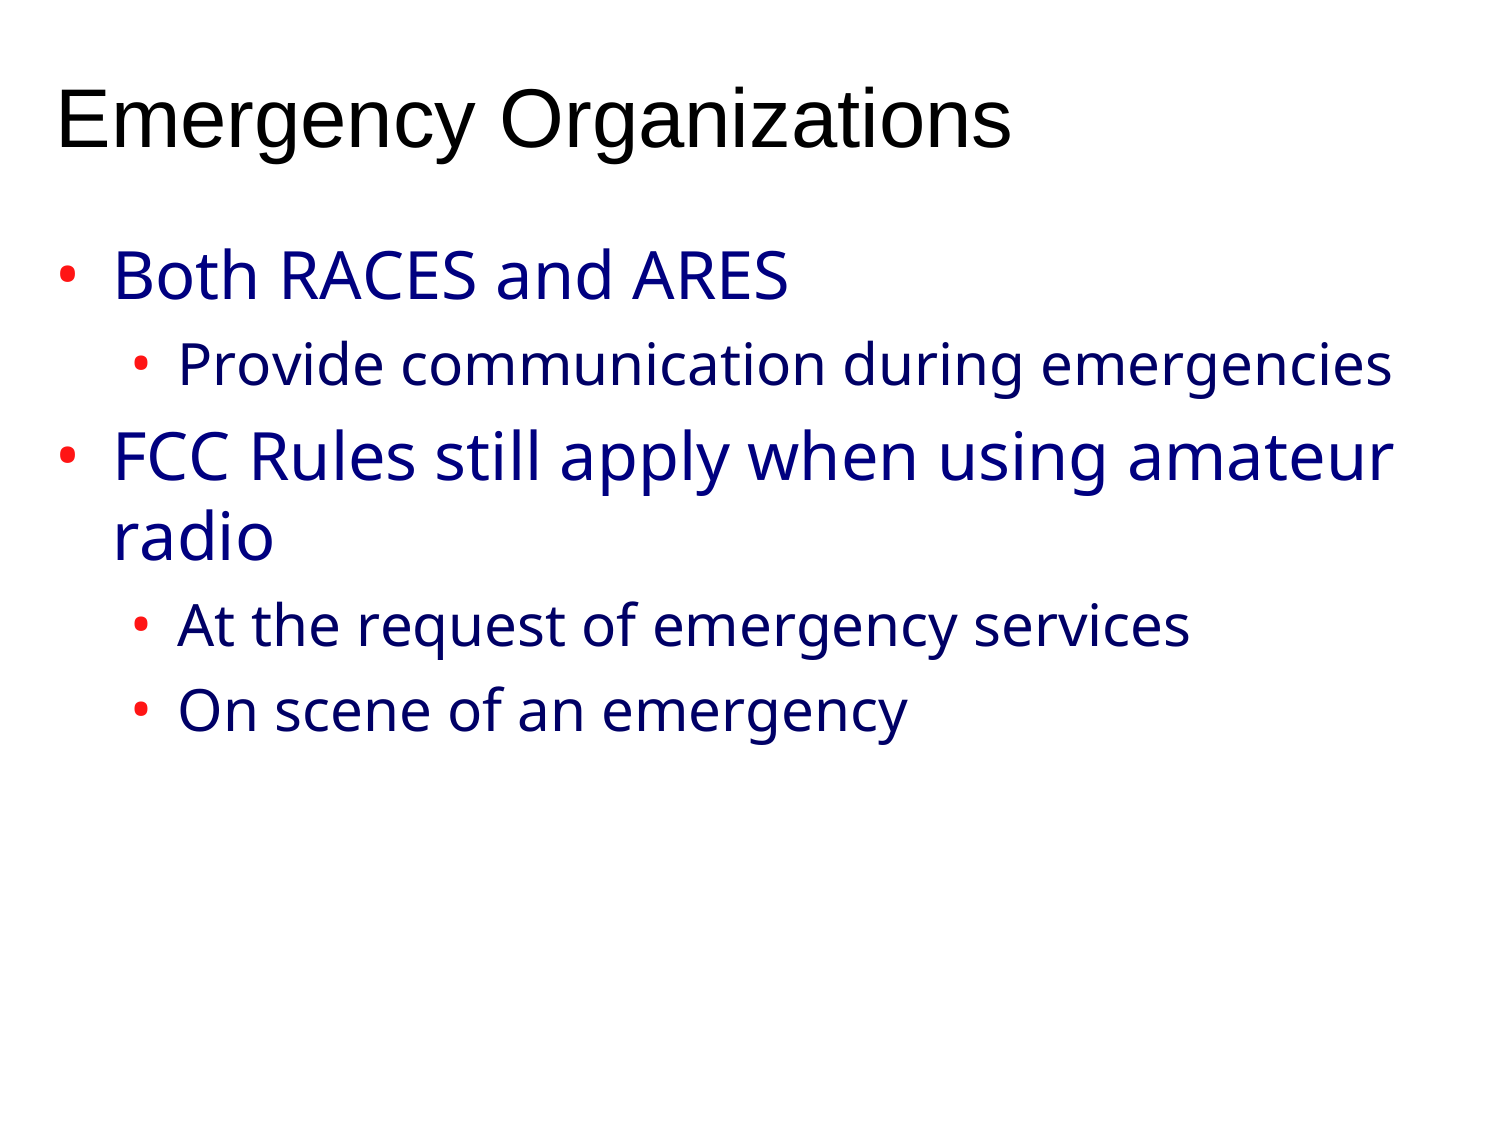

# Emergency Organizations
Both RACES and ARES
Provide communication during emergencies
FCC Rules still apply when using amateur radio
At the request of emergency services
On scene of an emergency